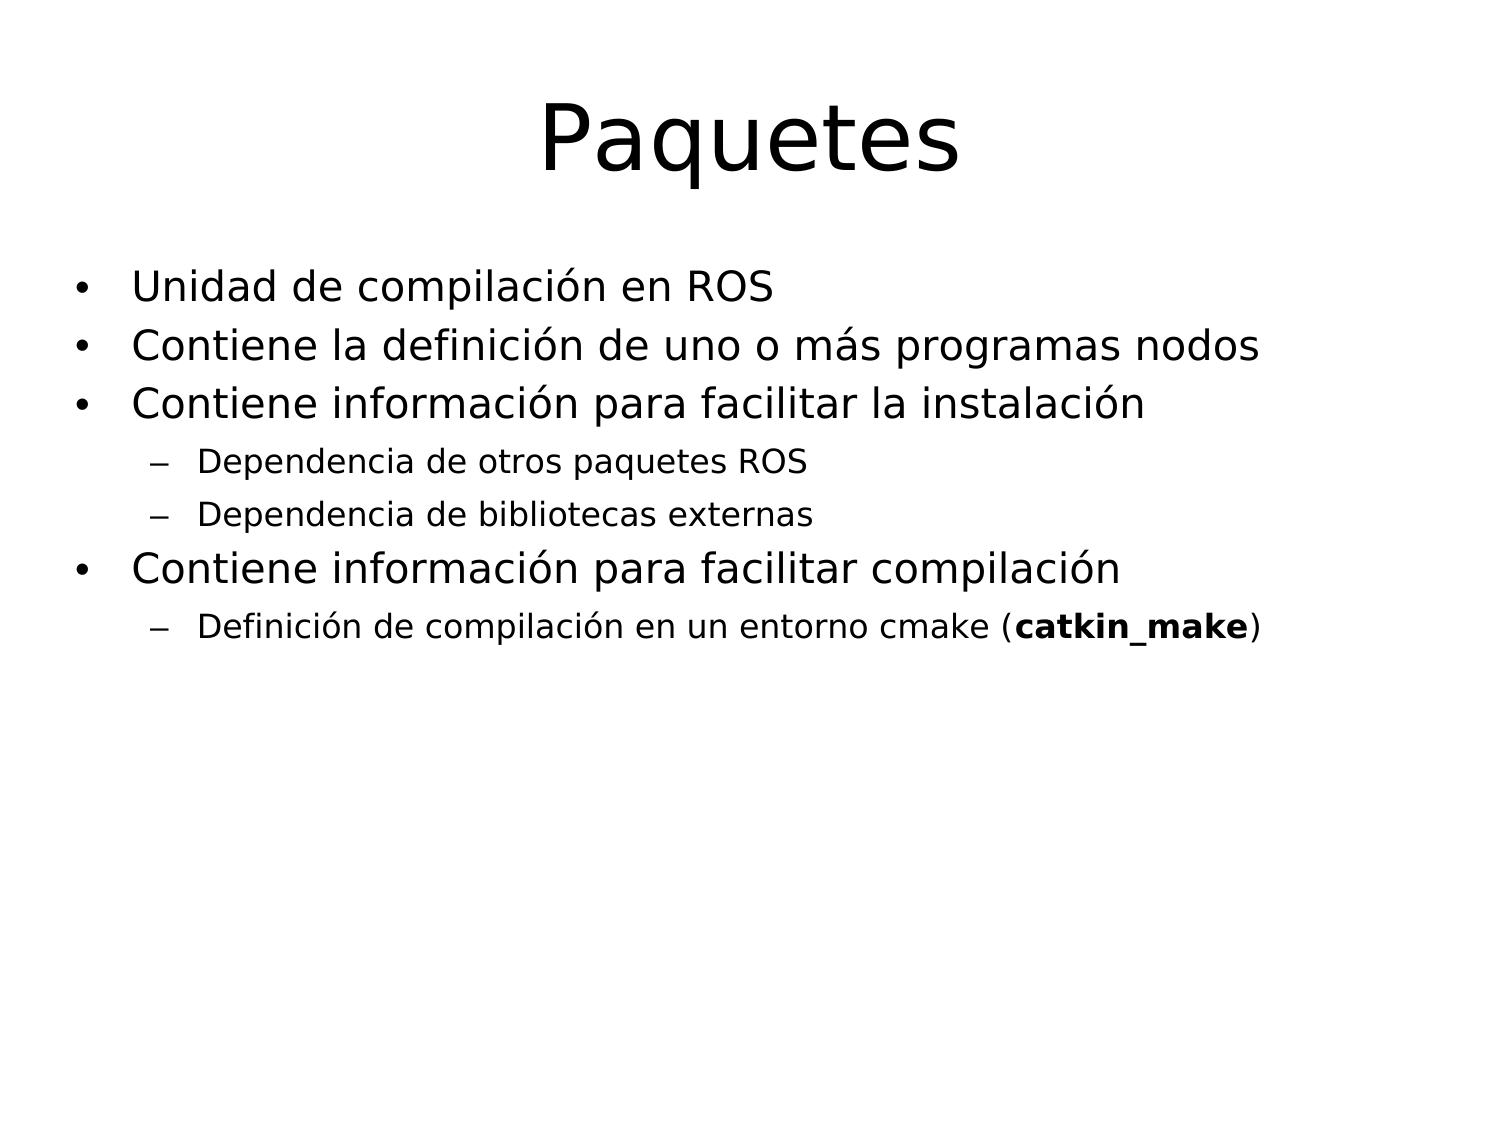

# Paquetes
Unidad de compilación en ROS
Contiene la definición de uno o más programas nodos
Contiene información para facilitar la instalación
Dependencia de otros paquetes ROS
Dependencia de bibliotecas externas
Contiene información para facilitar compilación
Definición de compilación en un entorno cmake (catkin_make)